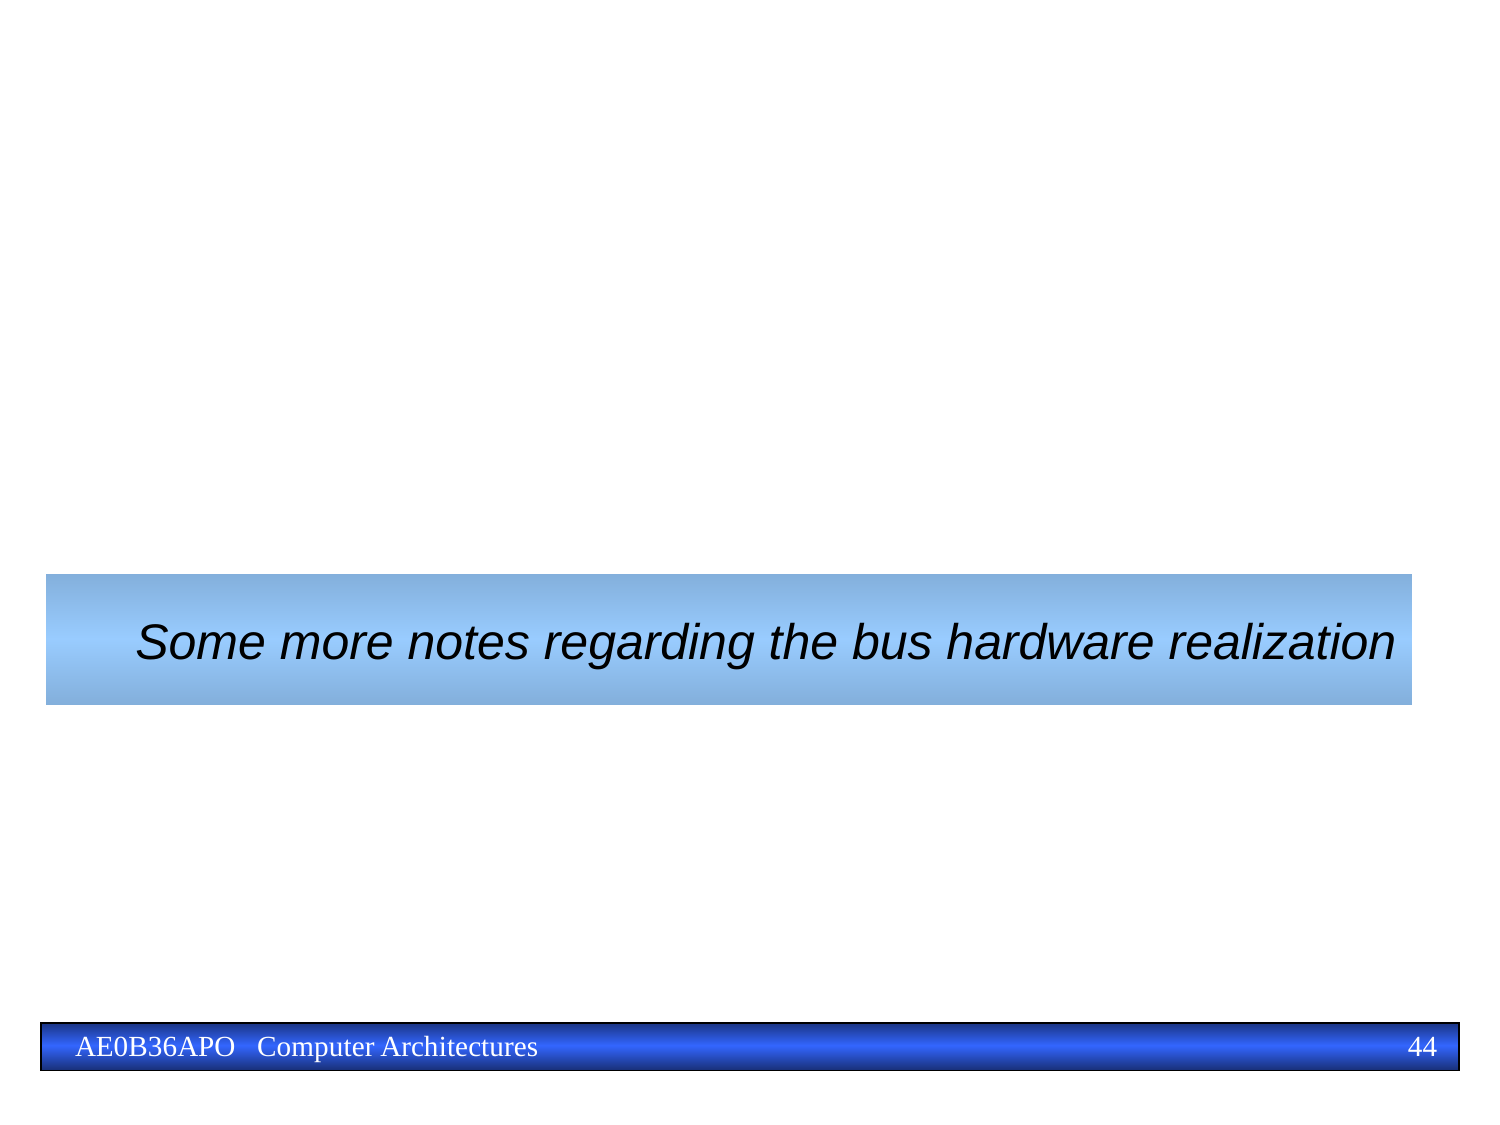

# Some more notes regarding the bus hardware realization
AE0B36APO Computer Architectures
44